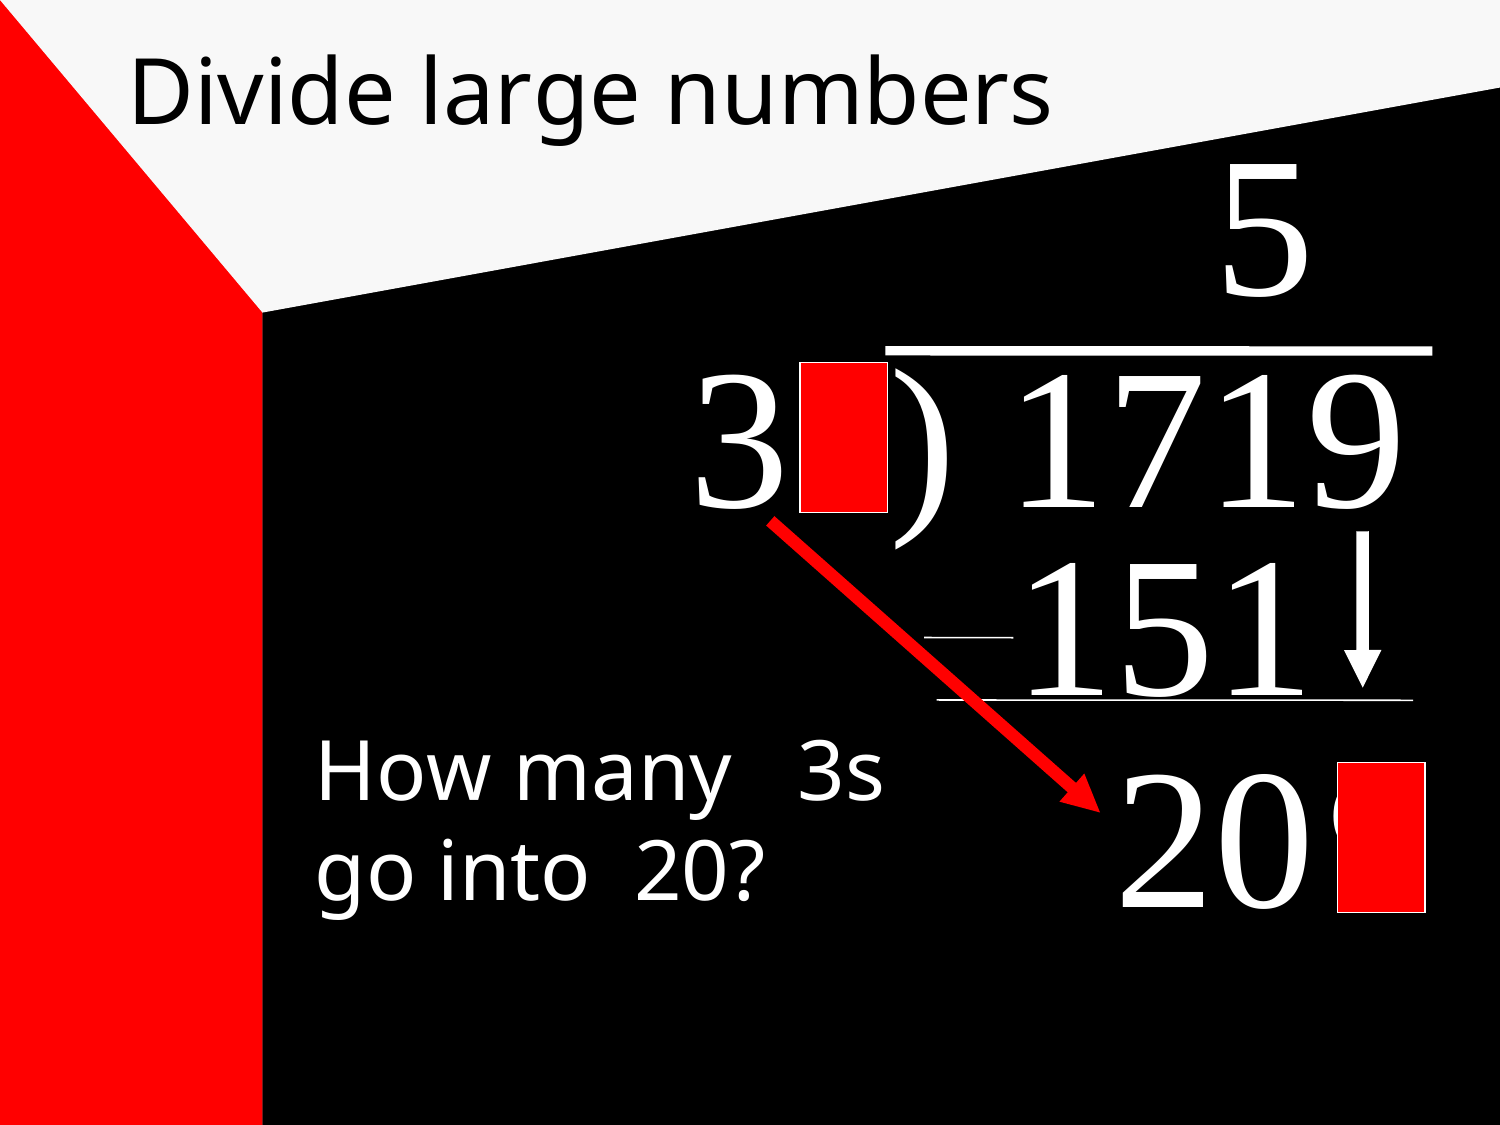

# Divide large numbers
5
31) 1719
151
20
9
How many 3s go into 20?